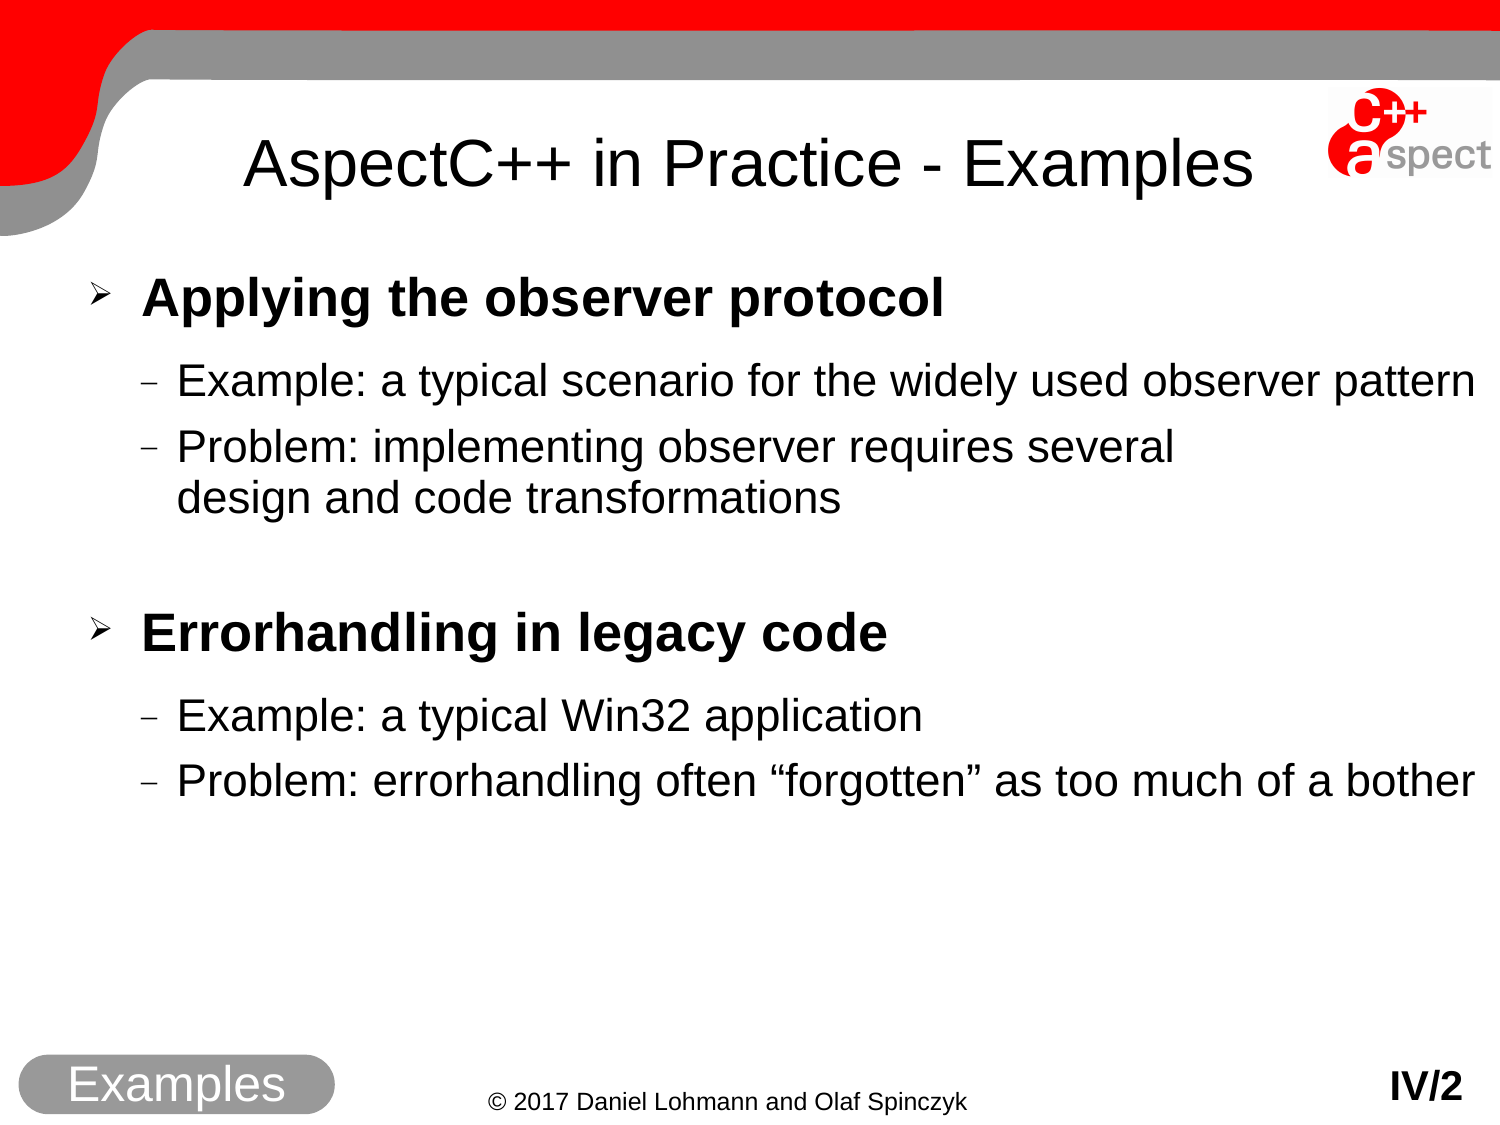

# AspectC++ in Practice - Examples
Applying the observer protocol
Example: a typical scenario for the widely used observer pattern
Problem: implementing observer requires several
design and code transformations
Errorhandling in legacy code
Example: a typical Win32 application
Problem: errorhandling often “forgotten” as too much of a bother